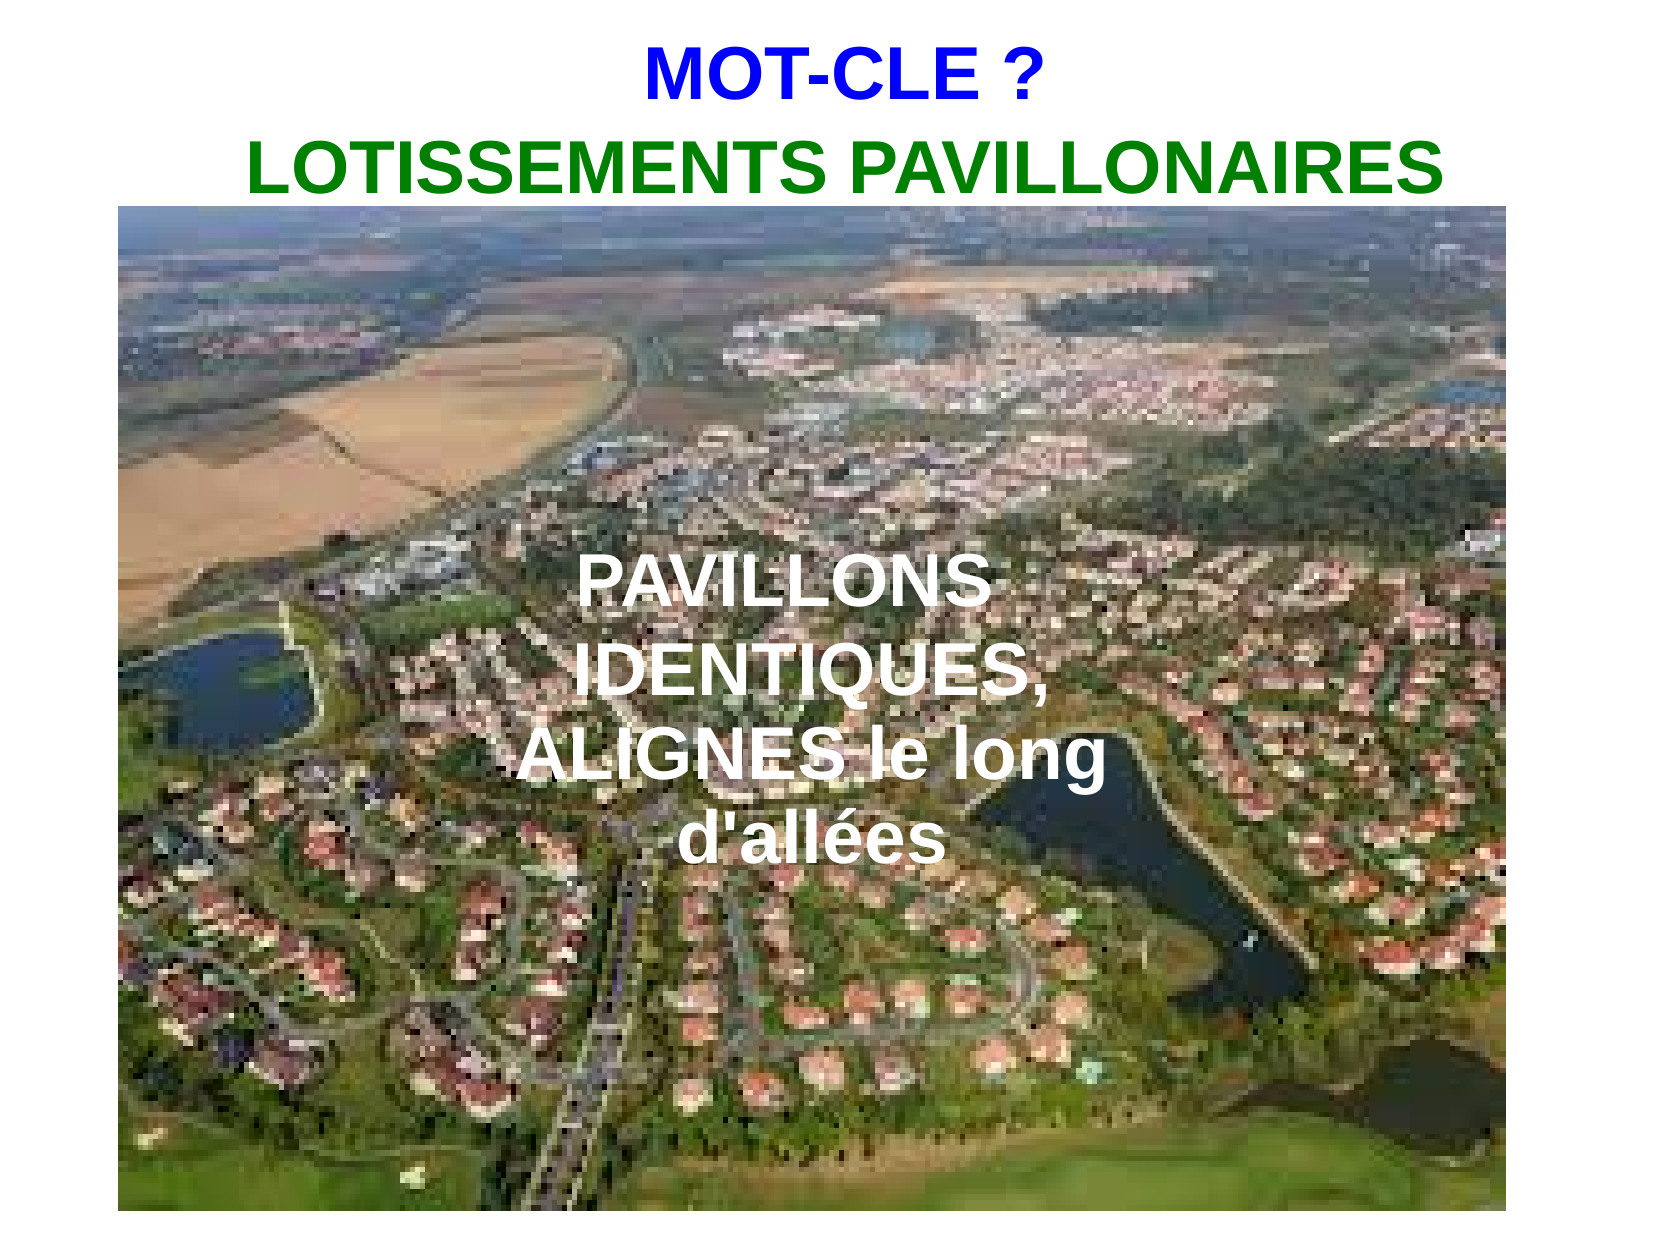

MOT-CLE ?
LOTISSEMENTS PAVILLONAIRES
PAVILLONS
IDENTIQUES, ALIGNES le long d'allées